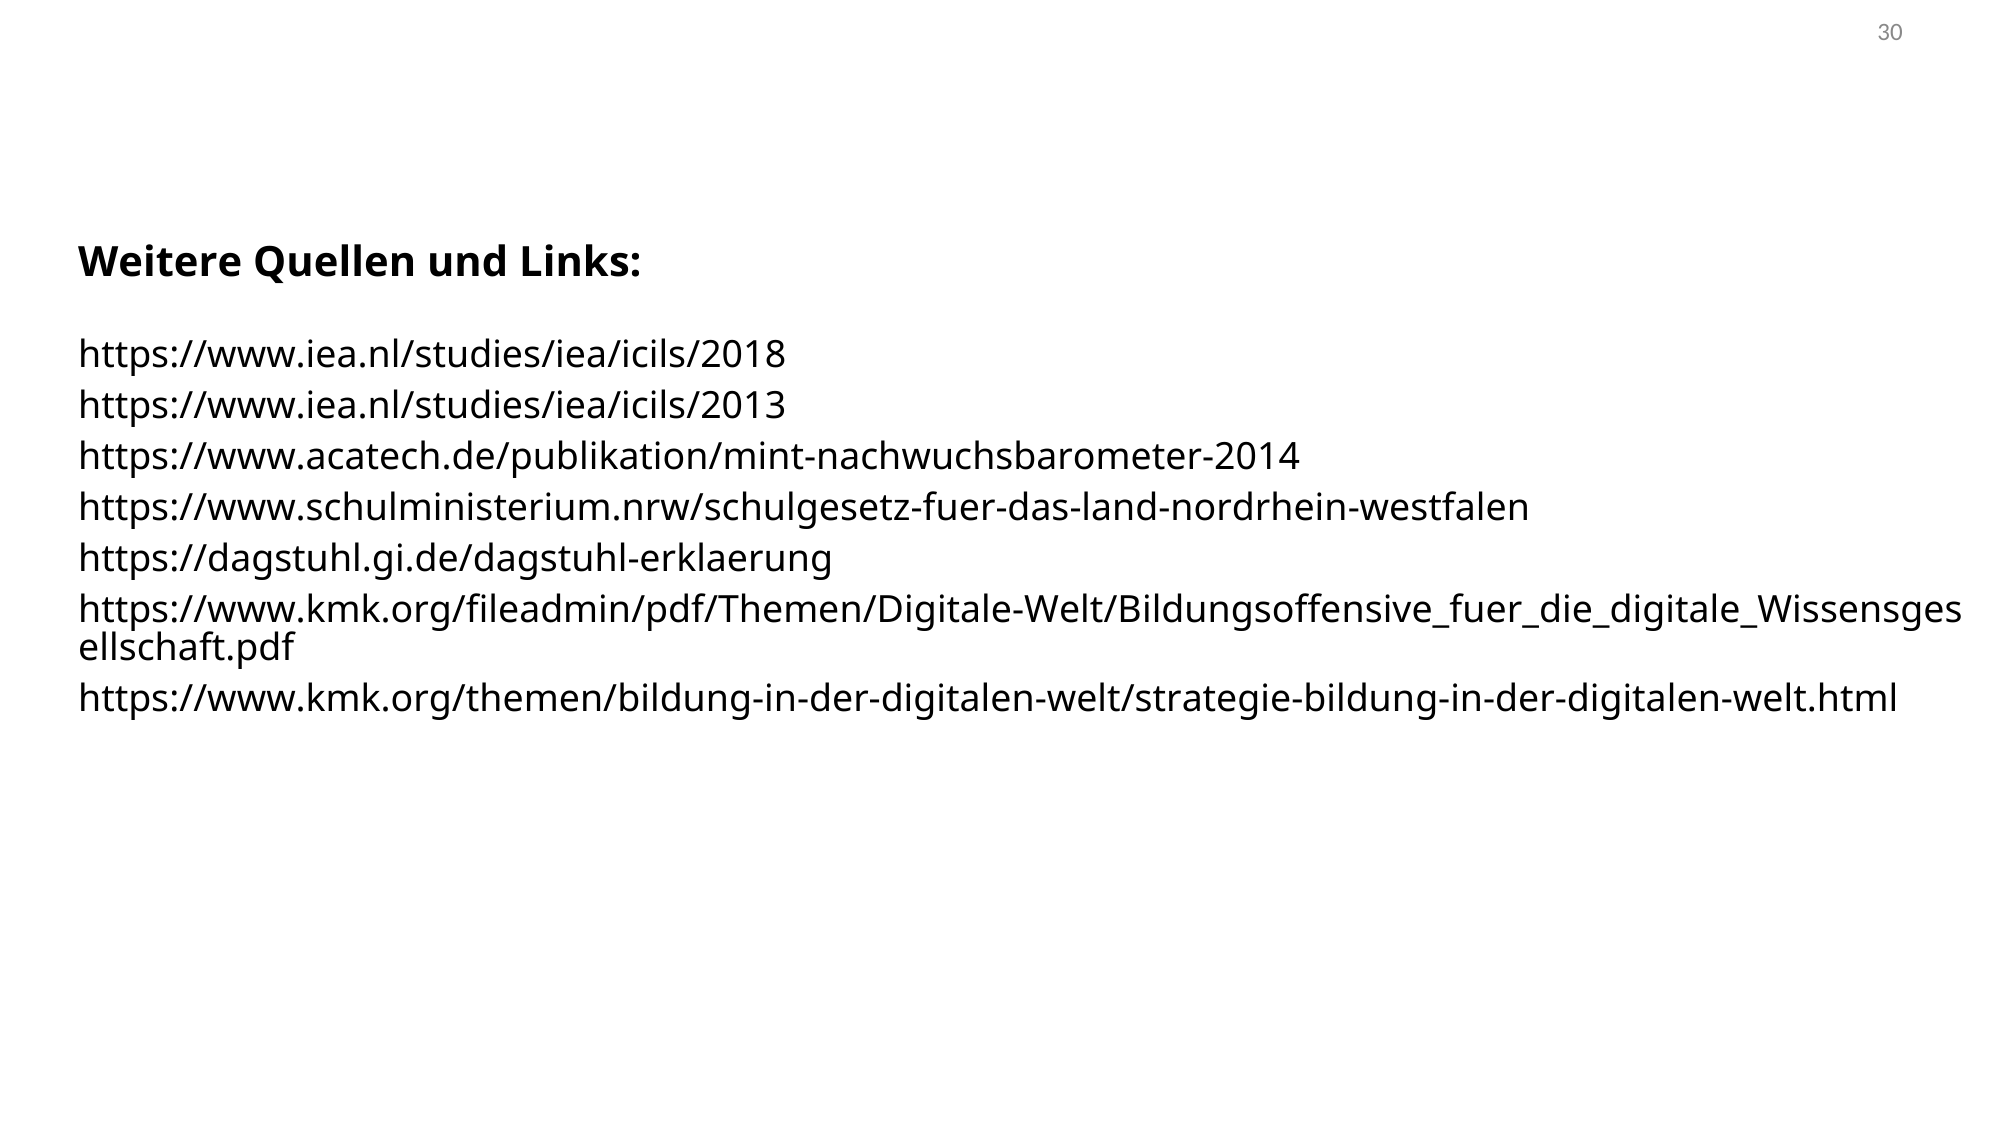

29
Weitere Quellen und Links:
https://www.iea.nl/studies/iea/icils/2018
https://www.iea.nl/studies/iea/icils/2013
https://www.acatech.de/publikation/mint-nachwuchsbarometer-2014
https://www.schulministerium.nrw/schulgesetz-fuer-das-land-nordrhein-westfalen
https://dagstuhl.gi.de/dagstuhl-erklaerung
https://www.kmk.org/fileadmin/pdf/Themen/Digitale-Welt/Bildungsoffensive_fuer_die_digitale_Wissensgesellschaft.pdf
https://www.kmk.org/themen/bildung-in-der-digitalen-welt/strategie-bildung-in-der-digitalen-welt.html